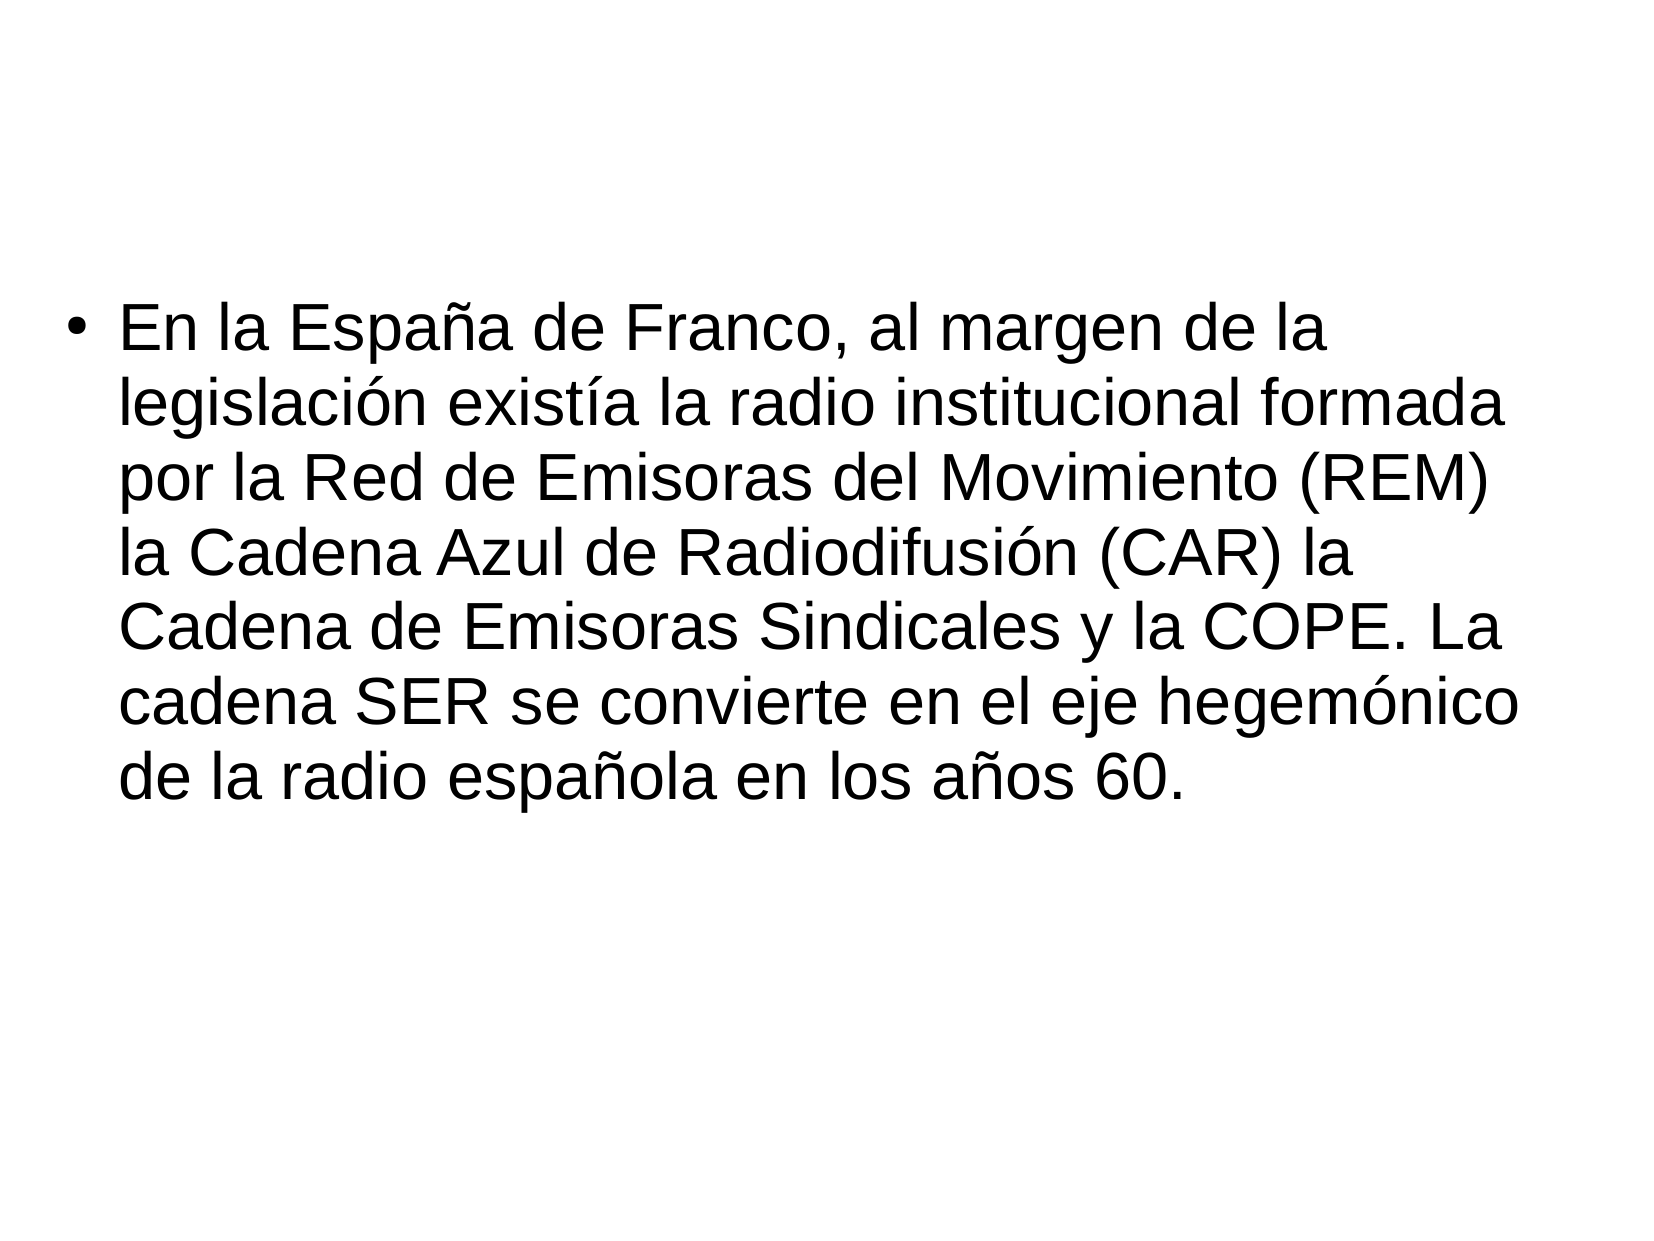

# En la España de Franco, al margen de la legislación existía la radio institucional formada por la Red de Emisoras del Movimiento (REM) la Cadena Azul de Radiodifusión (CAR) la Cadena de Emisoras Sindicales y la COPE. La cadena SER se convierte en el eje hegemónico de la radio española en los años 60.